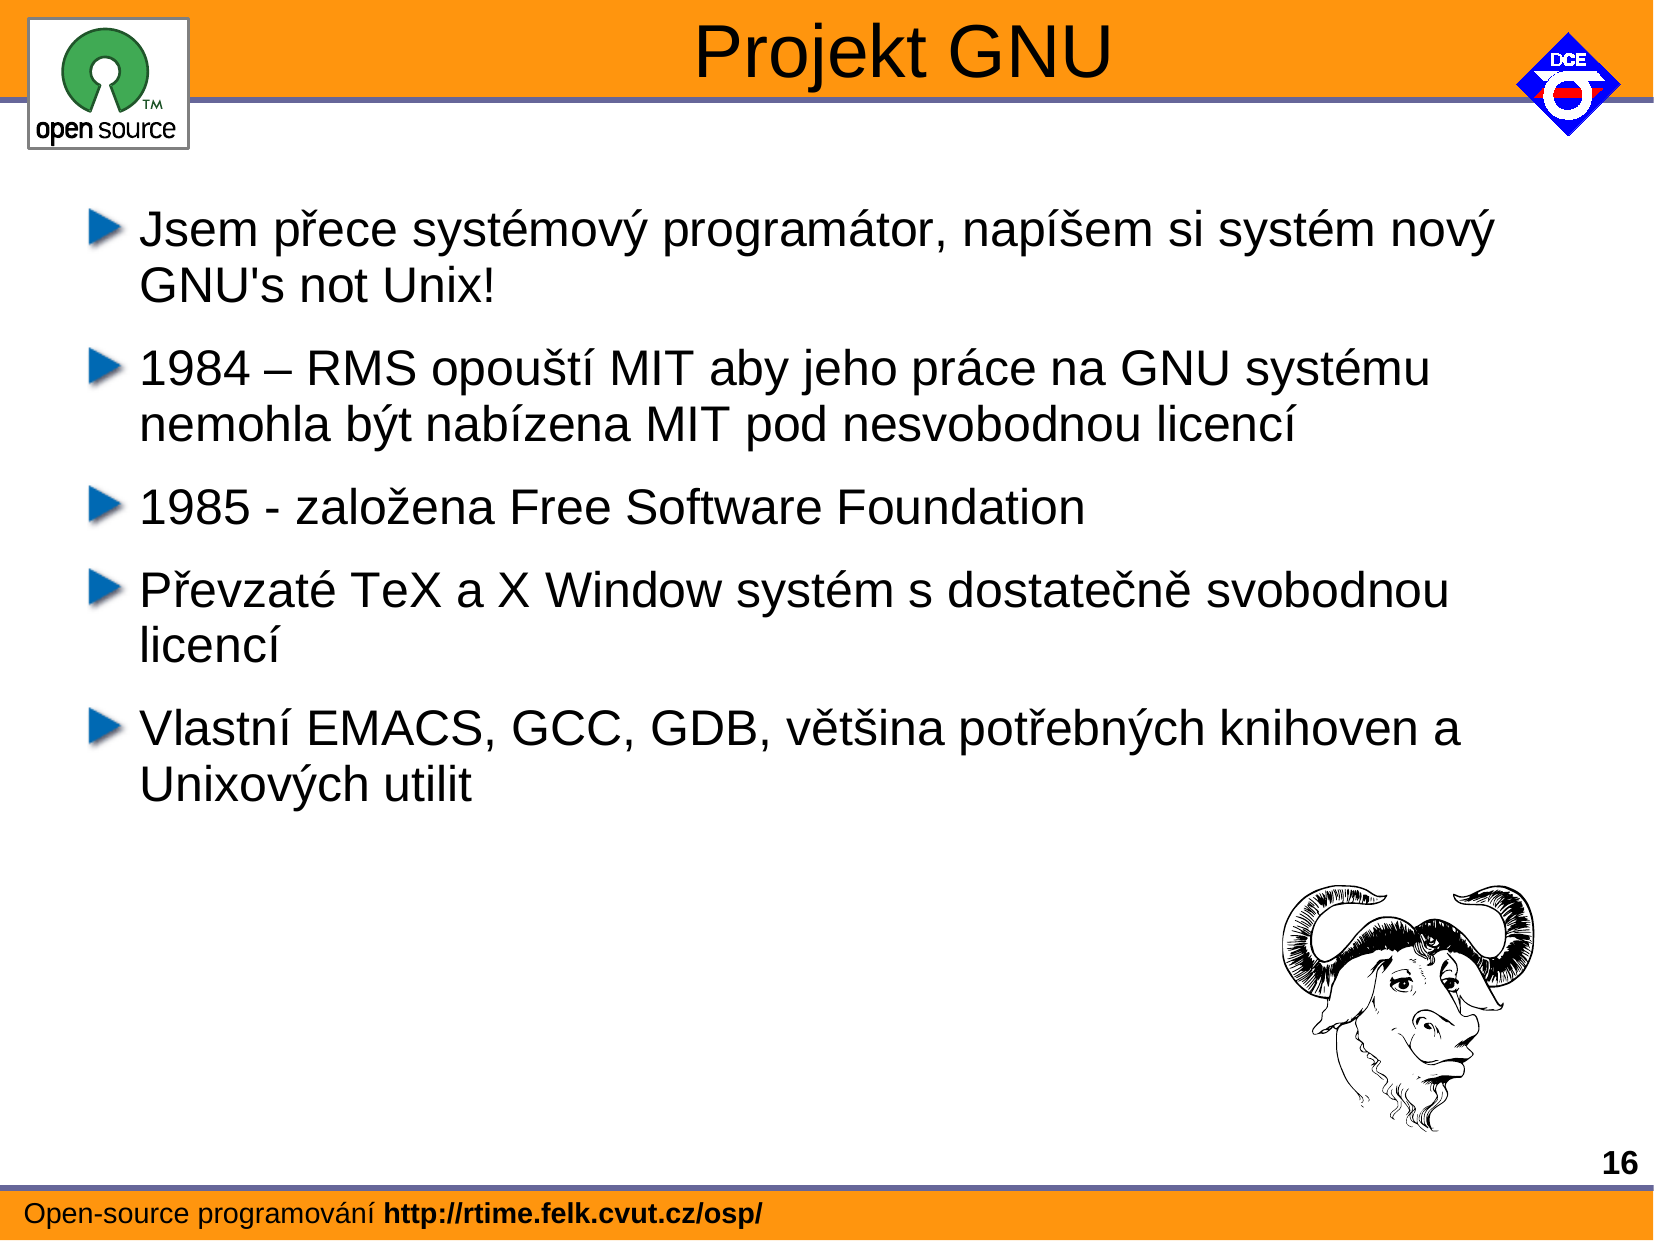

# Projekt GNU
Jsem přece systémový programátor, napíšem si systém nový GNU's not Unix!
1984 – RMS opouští MIT aby jeho práce na GNU systému nemohla být nabízena MIT pod nesvobodnou licencí
1985 - založena Free Software Foundation
Převzaté TeX a X Window systém s dostatečně svobodnou licencí
Vlastní EMACS, GCC, GDB, většina potřebných knihoven a Unixových utilit